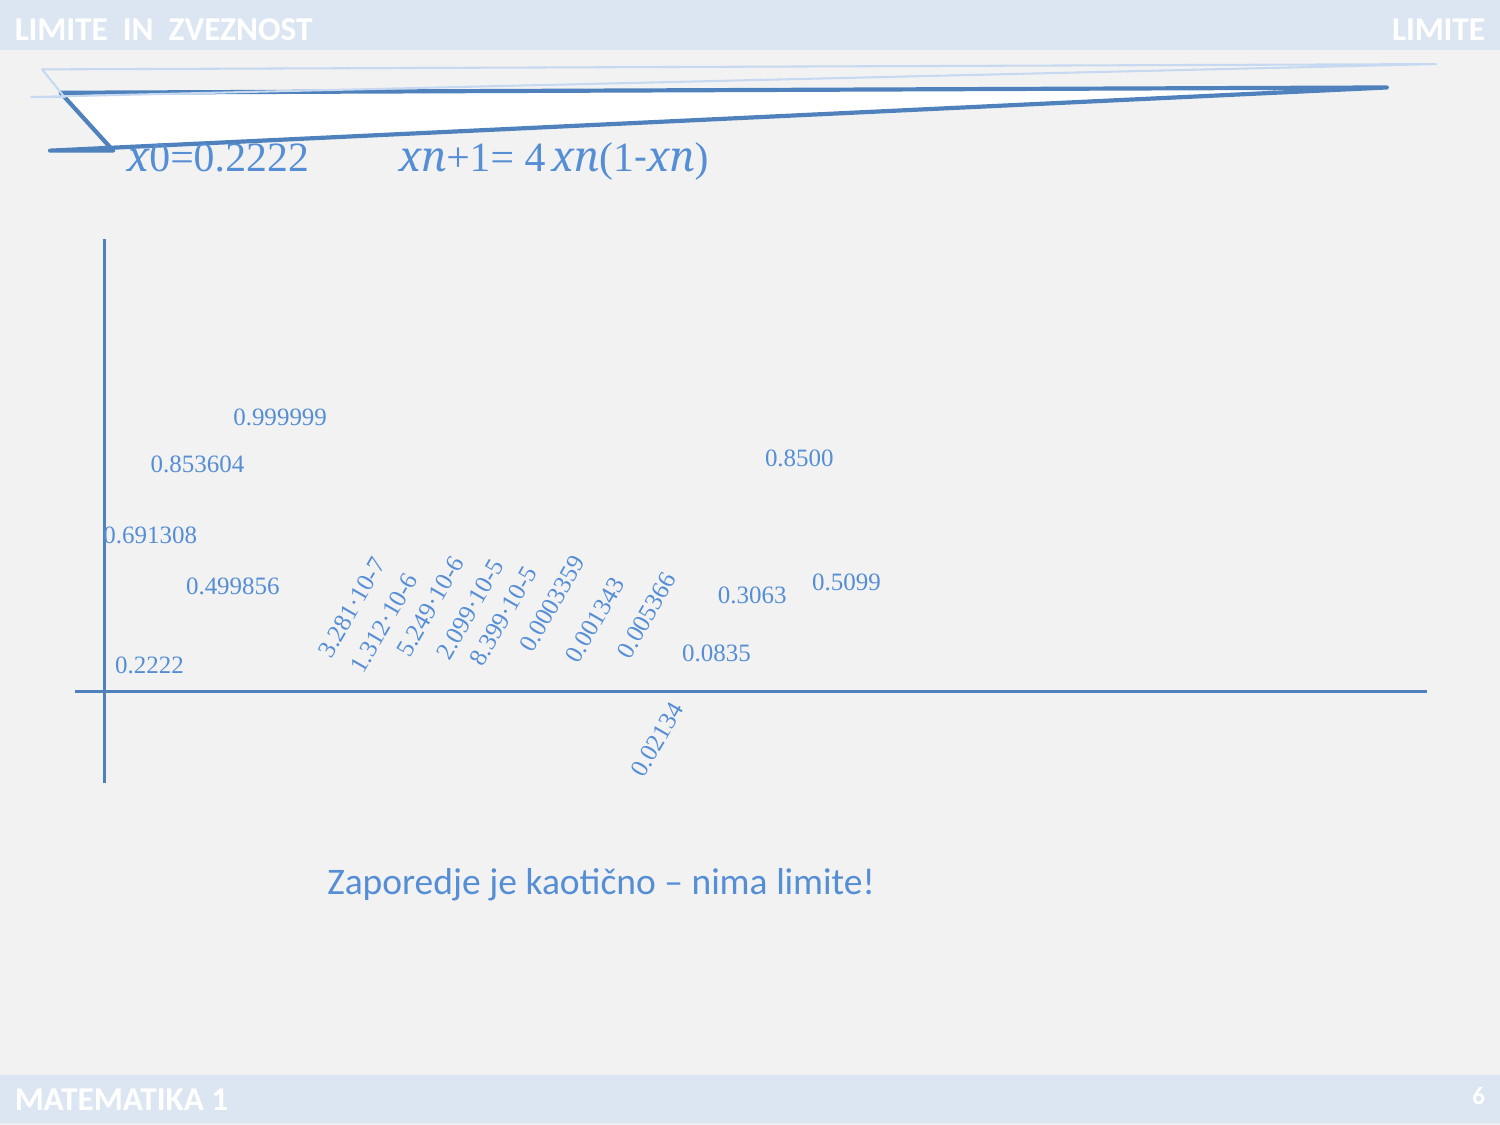

LIMITE IN ZVEZNOST
LIMITE
x0=0.2222
xn+1= 4 xn(1-xn)
0.999999
0.8500
0.853604
0.691308
 5.249·10-6
8.399·10-5
 1.312·10-6
2.099·10-5
0.0003359
 3.281·10-7
 0.001343
0.005366
0.5099
0.499856
0.3063
0.2222
0.0835
0.02134
Zaporedje je kaotično – nima limite!
MATEMATIKA 1